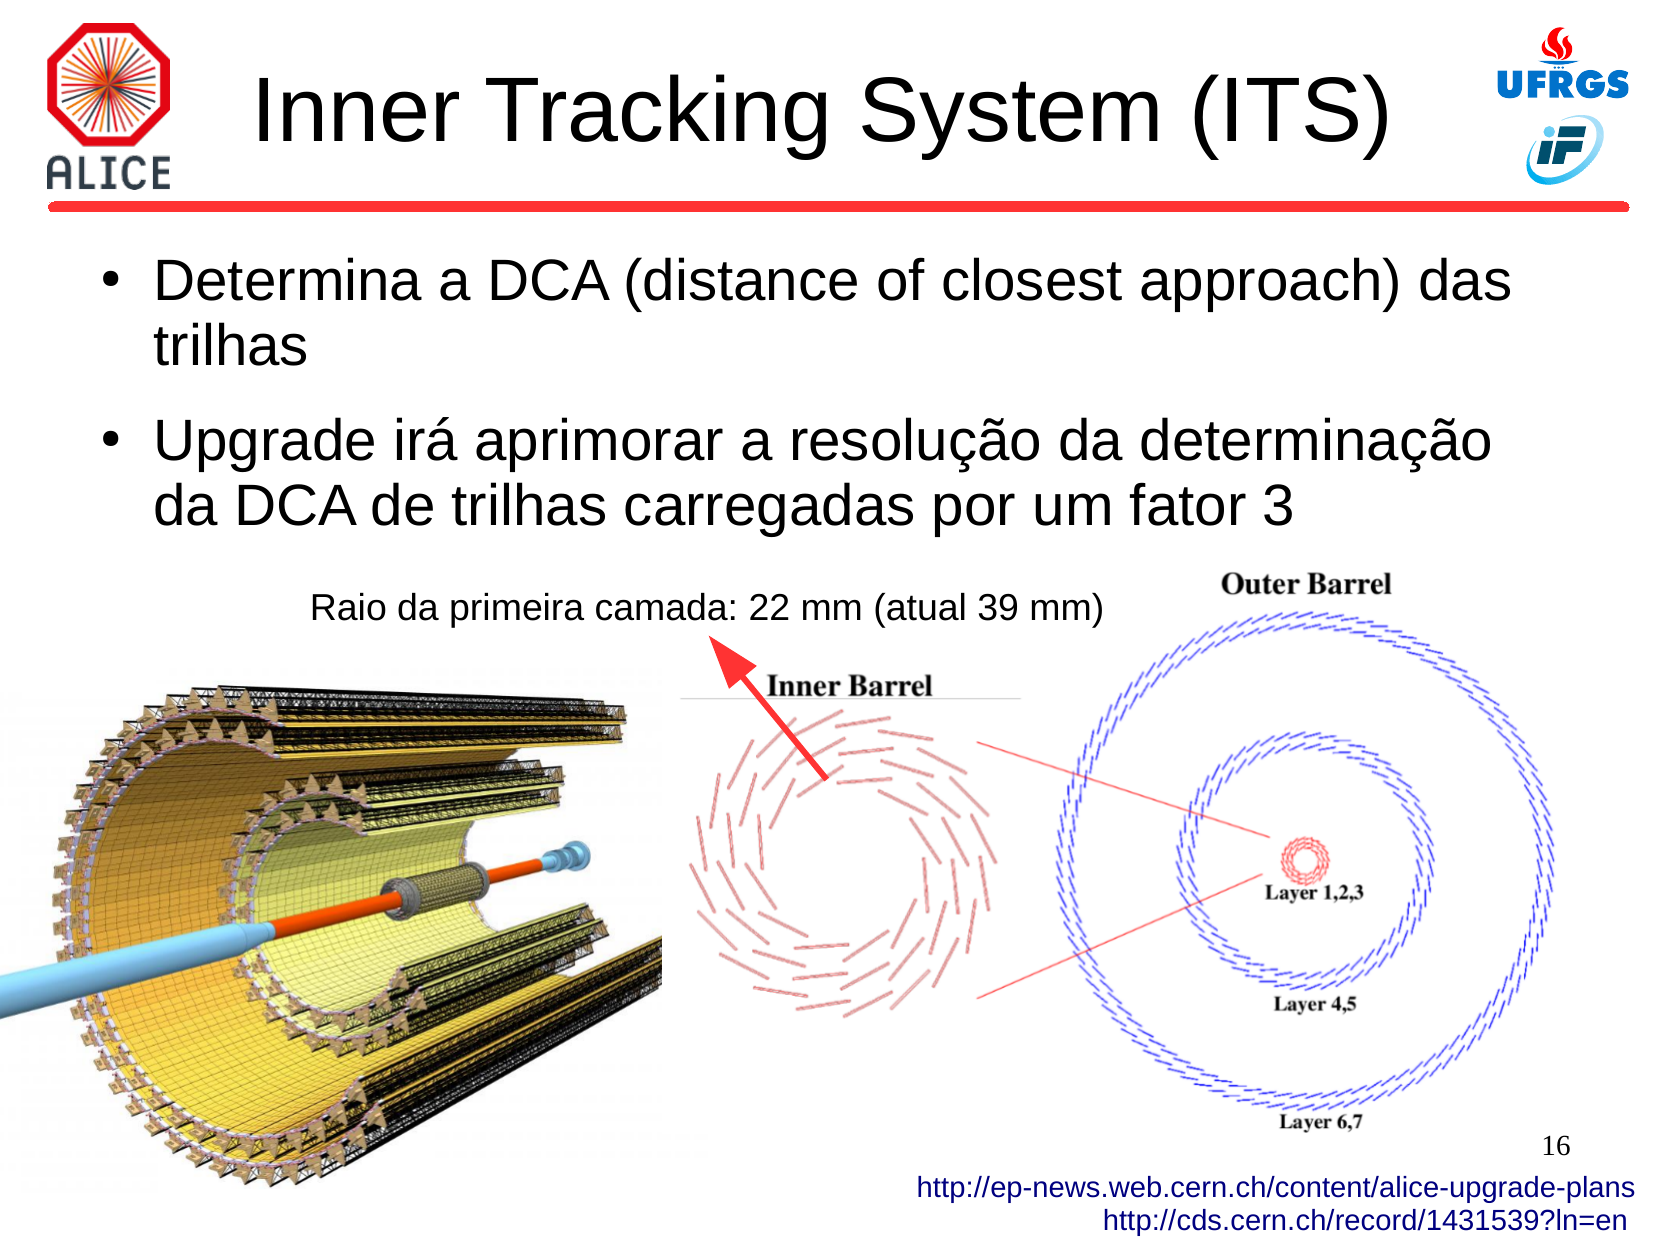

# Inner Tracking System (ITS)
Determina a DCA (distance of closest approach) das trilhas
Upgrade irá aprimorar a resolução da determinação da DCA de trilhas carregadas por um fator 3
Raio da primeira camada: 22 mm (atual 39 mm)
16
http://ep-news.web.cern.ch/content/alice-upgrade-plans
http://cds.cern.ch/record/1431539?ln=en